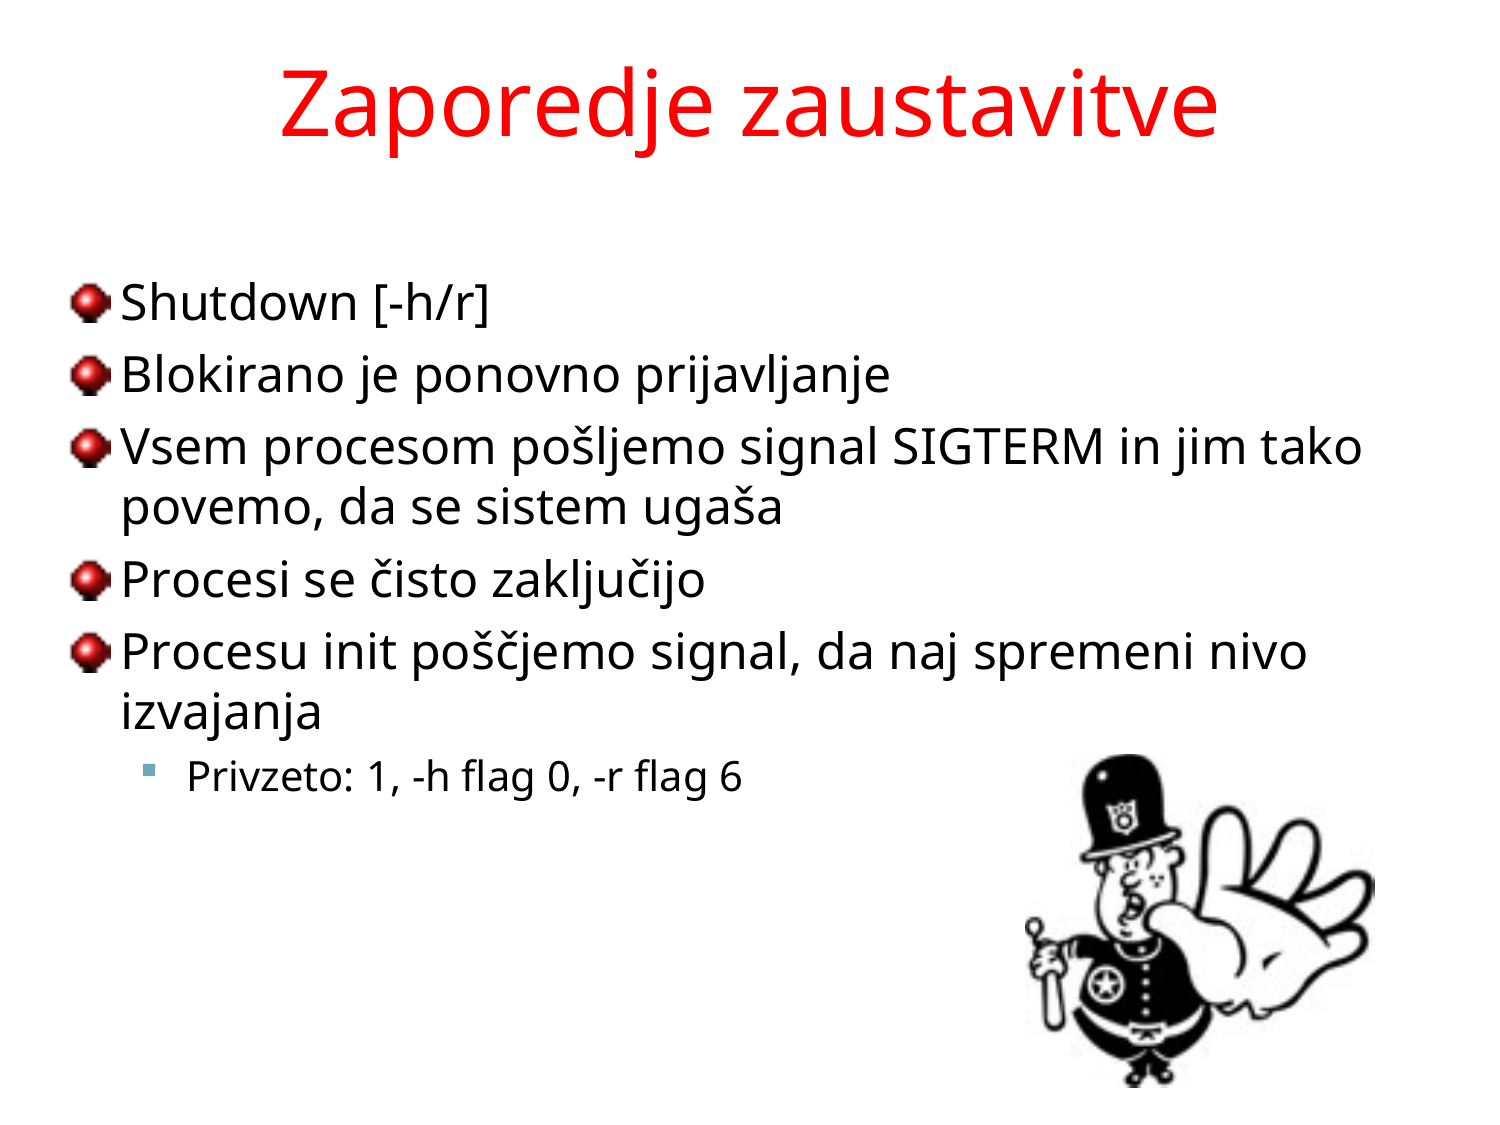

# Zaporedje zaustavitve
Shutdown [-h/r]
Blokirano je ponovno prijavljanje
Vsem procesom pošljemo signal SIGTERM in jim tako povemo, da se sistem ugaša
Procesi se čisto zaključijo
Procesu init poščjemo signal, da naj spremeni nivo izvajanja
Privzeto: 1, -h flag 0, -r flag 6